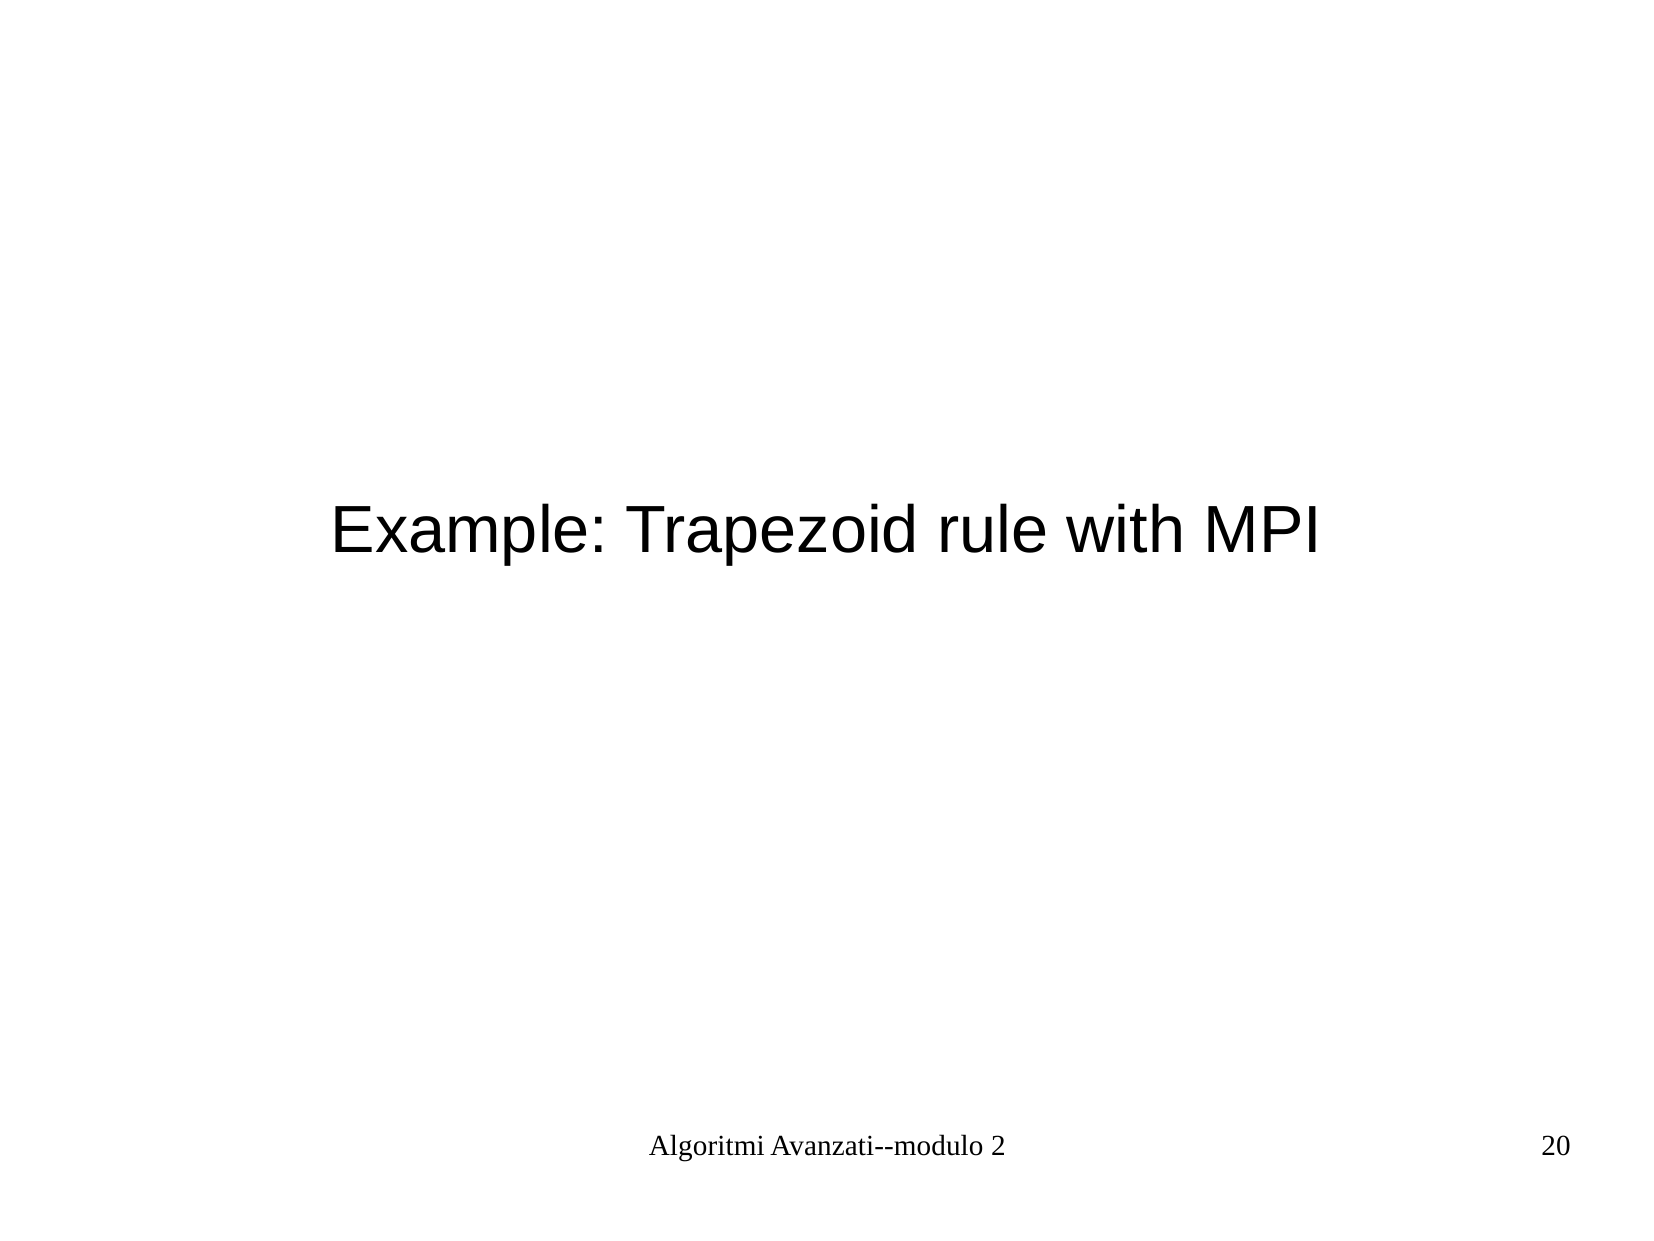

# Example: Trapezoid rule with MPI
Algoritmi Avanzati--modulo 2
20